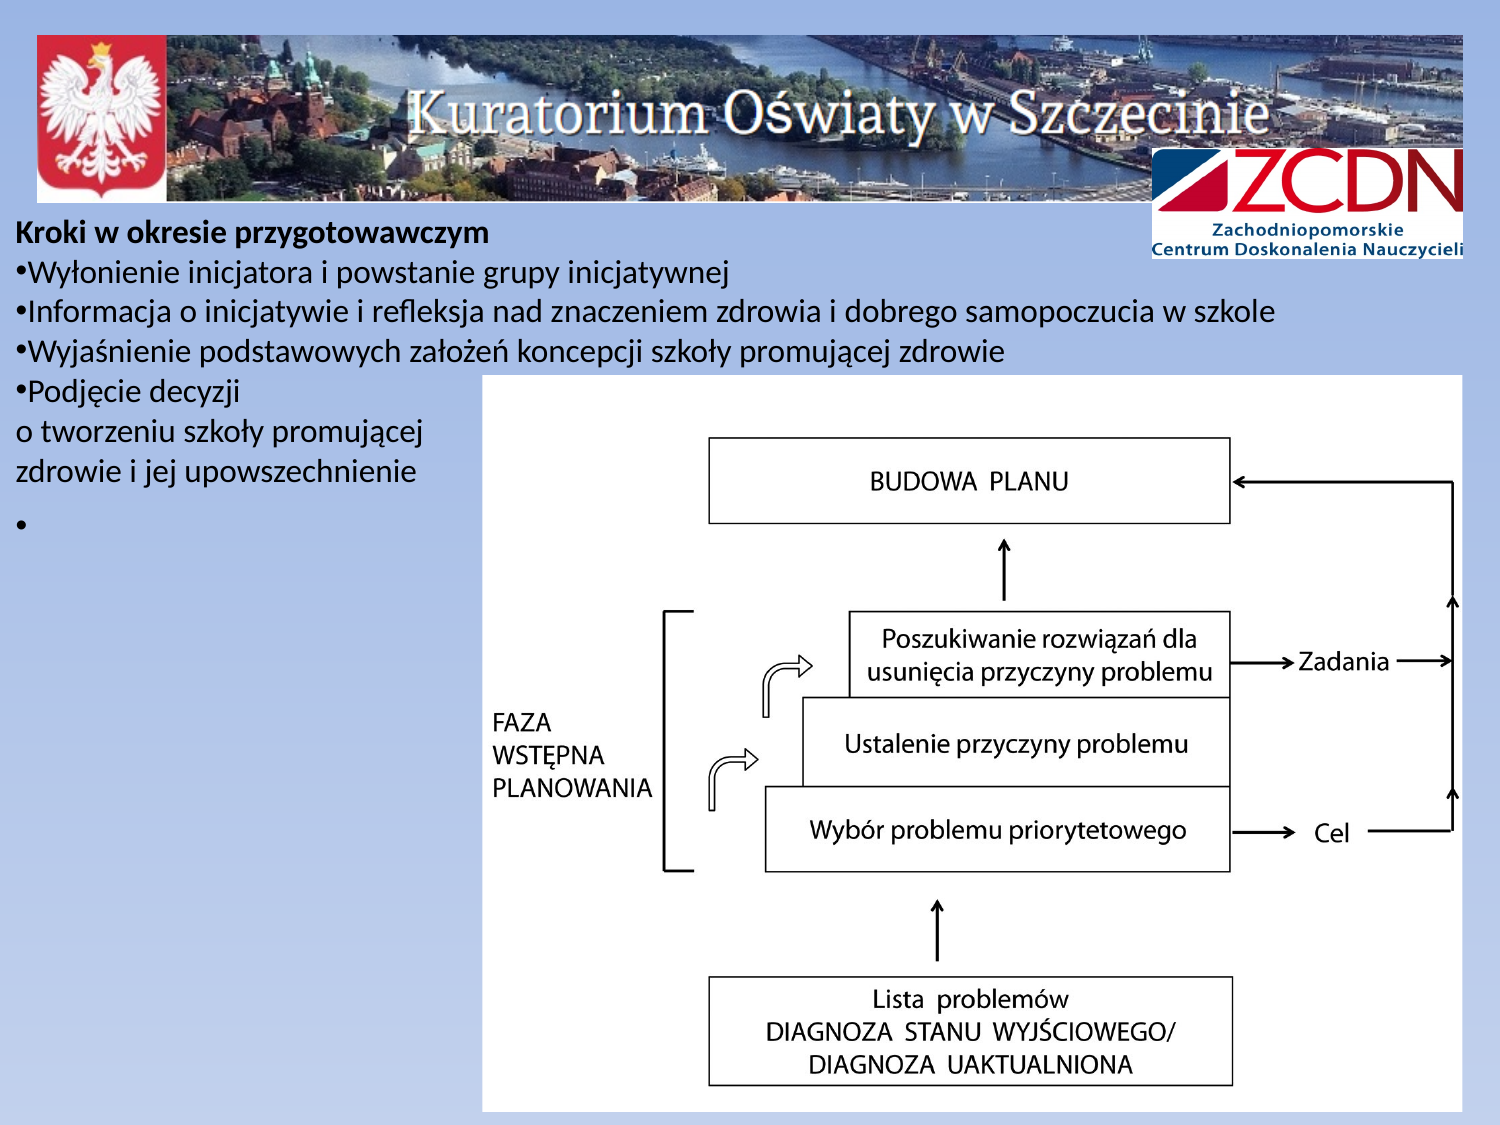

#
Kroki w okresie przygotowawczym
Wyłonienie inicjatora i powstanie grupy inicjatywnej
Informacja o inicjatywie i refleksja nad znaczeniem zdrowia i dobrego samopoczucia w szkole
Wyjaśnienie podstawowych założeń koncepcji szkoły promującej zdrowie
Podjęcie decyzji
o tworzeniu szkoły promującej
zdrowie i jej upowszechnienie